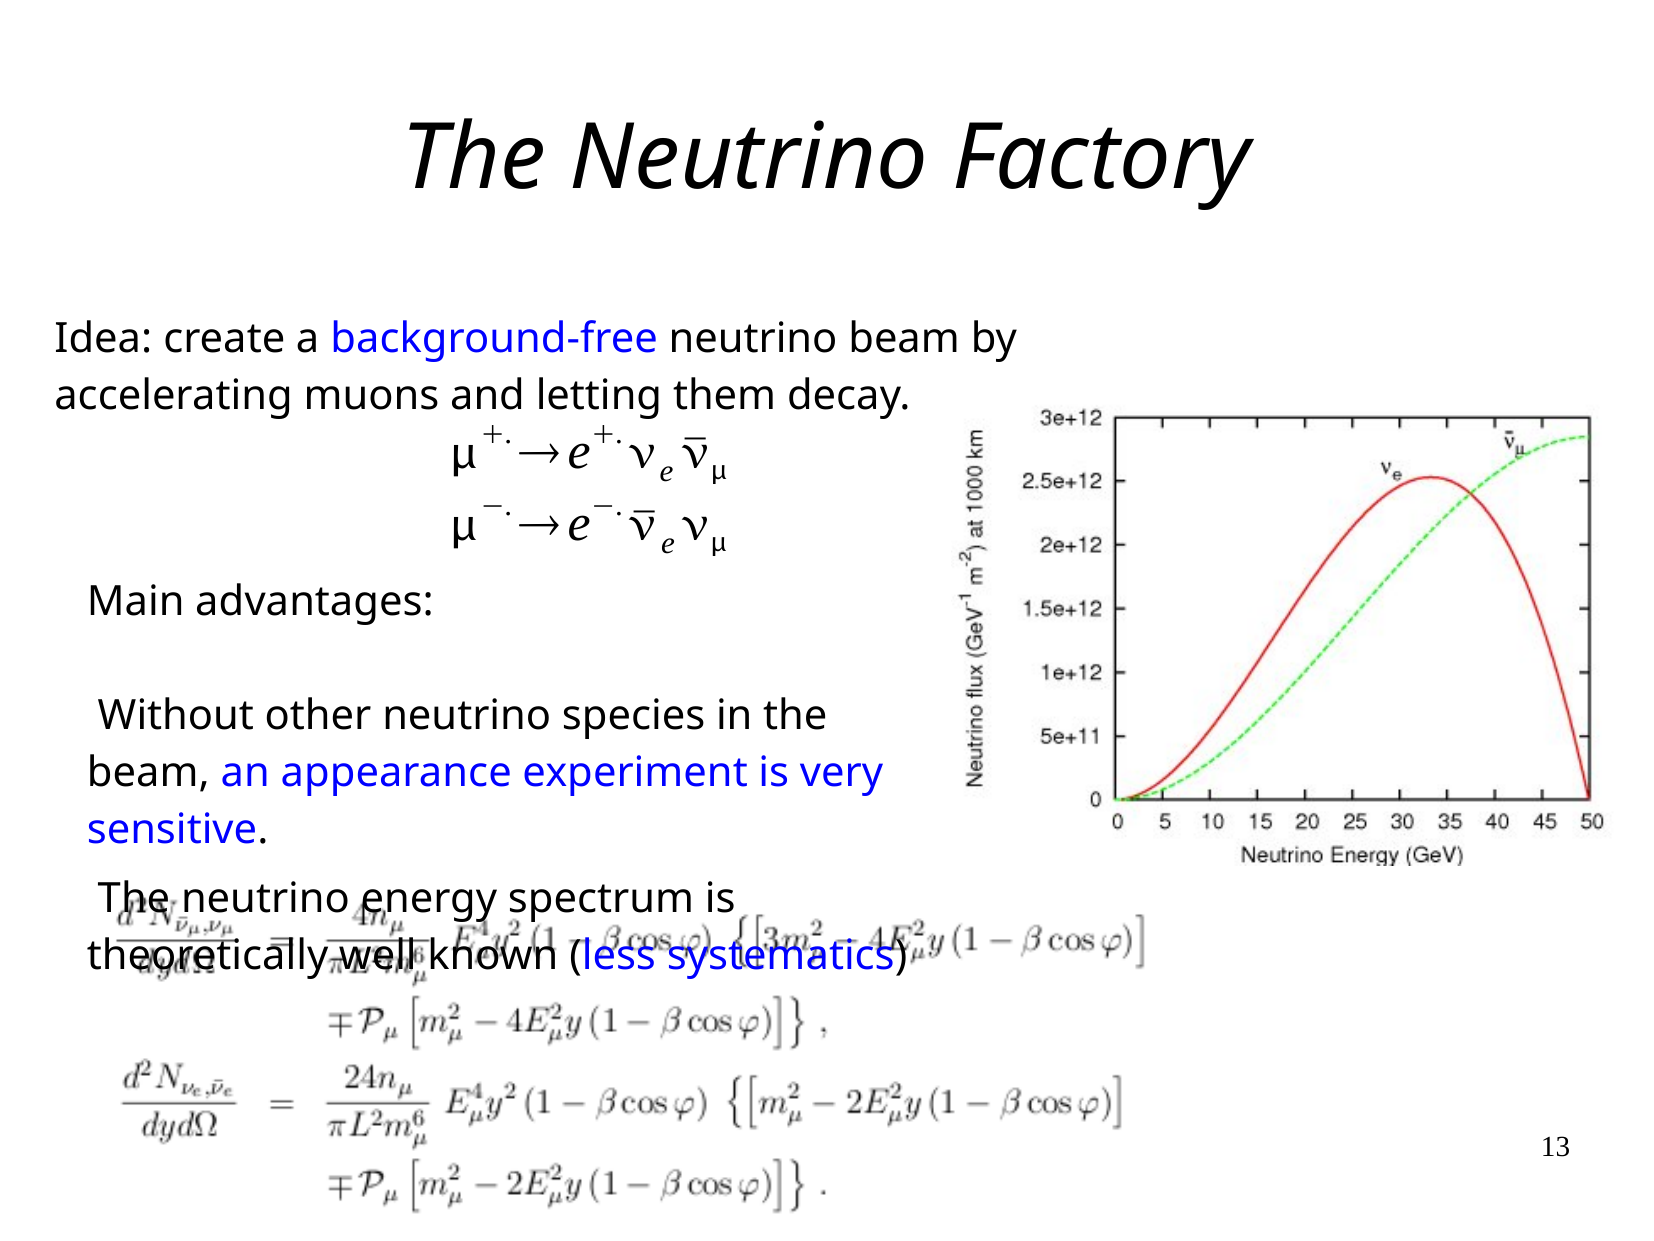

# The Neutrino Factory
Idea: create a background-free neutrino beam by accelerating muons and letting them decay.
Main advantages:
 Without other neutrino species in the beam, an appearance experiment is very sensitive.
 The neutrino energy spectrum is theoretically well known (less systematics)
13